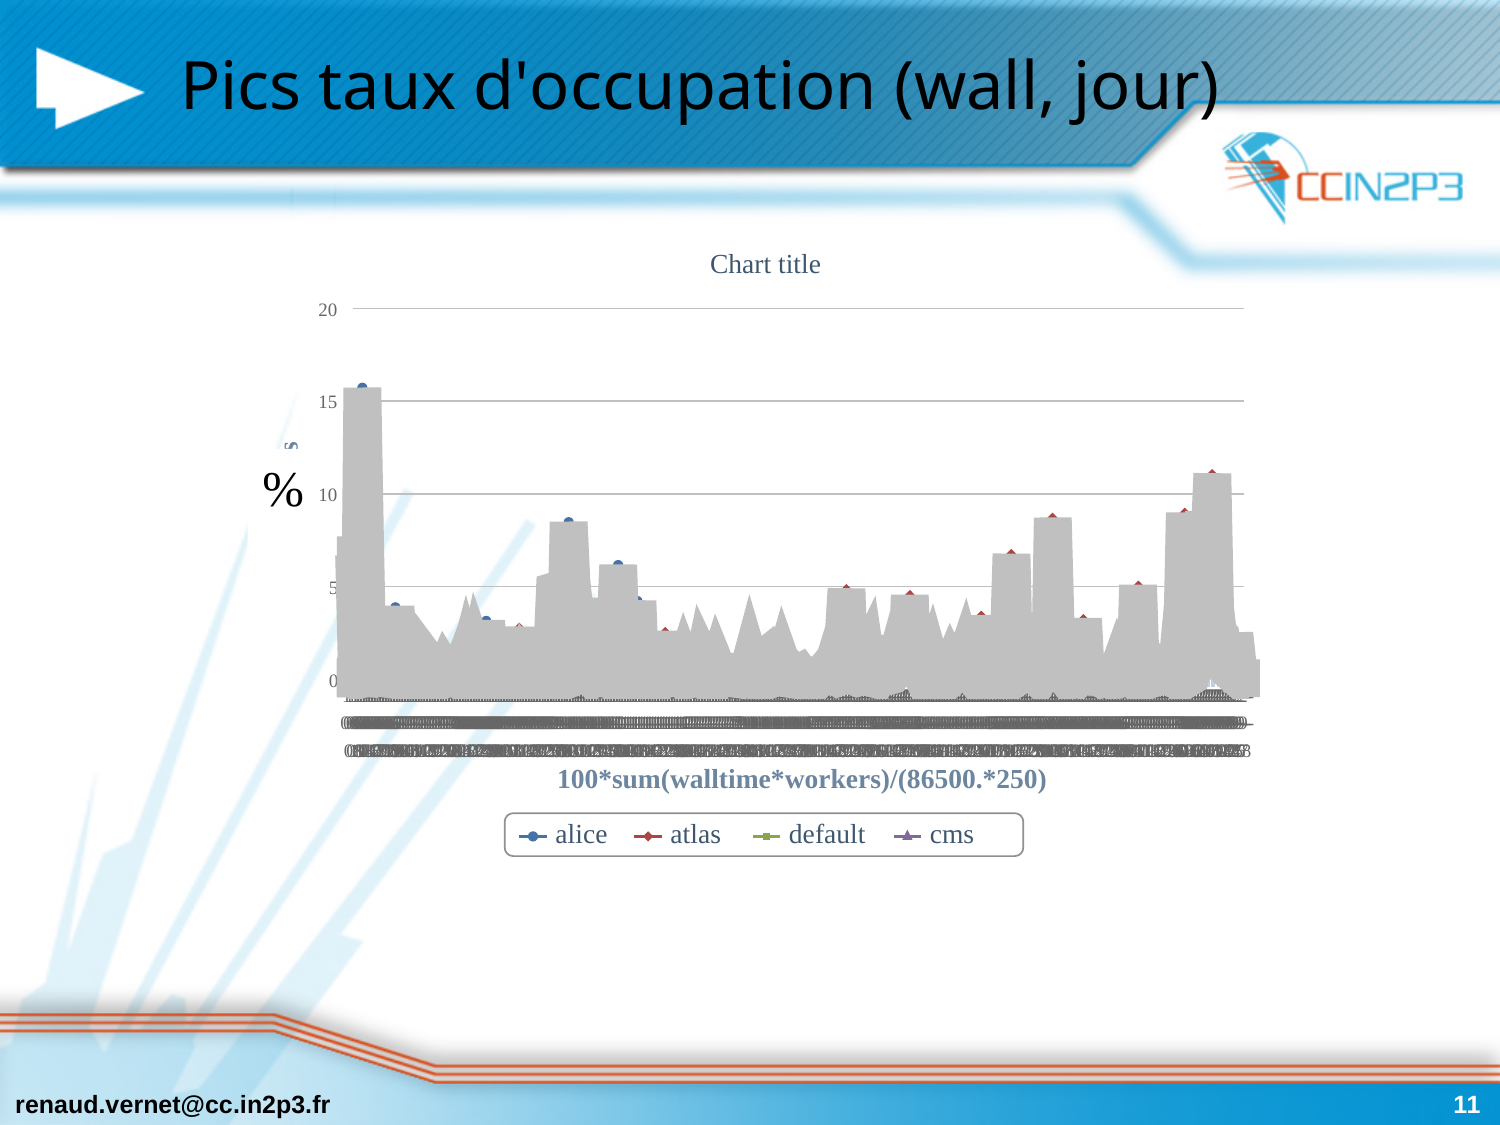

# Pics taux d'occupation (wall, jour)
%
11